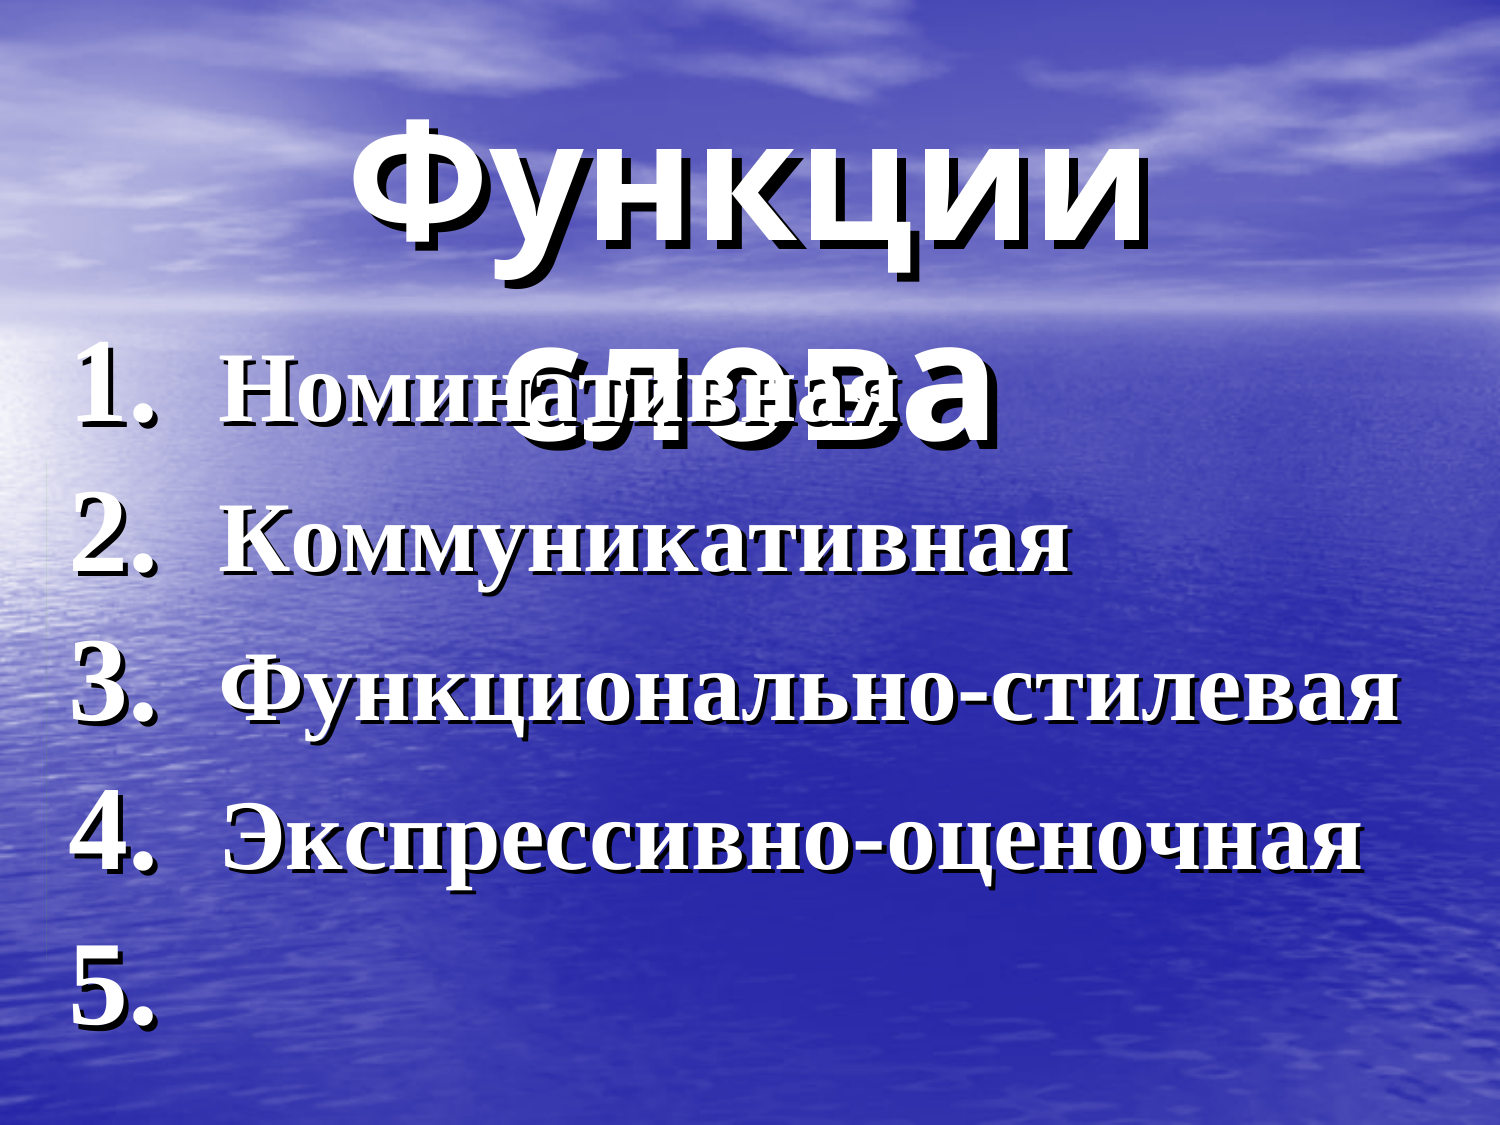

# Функции слова
Номинативная
Коммуникативная
Функционально-стилевая
Экспрессивно-оценочная